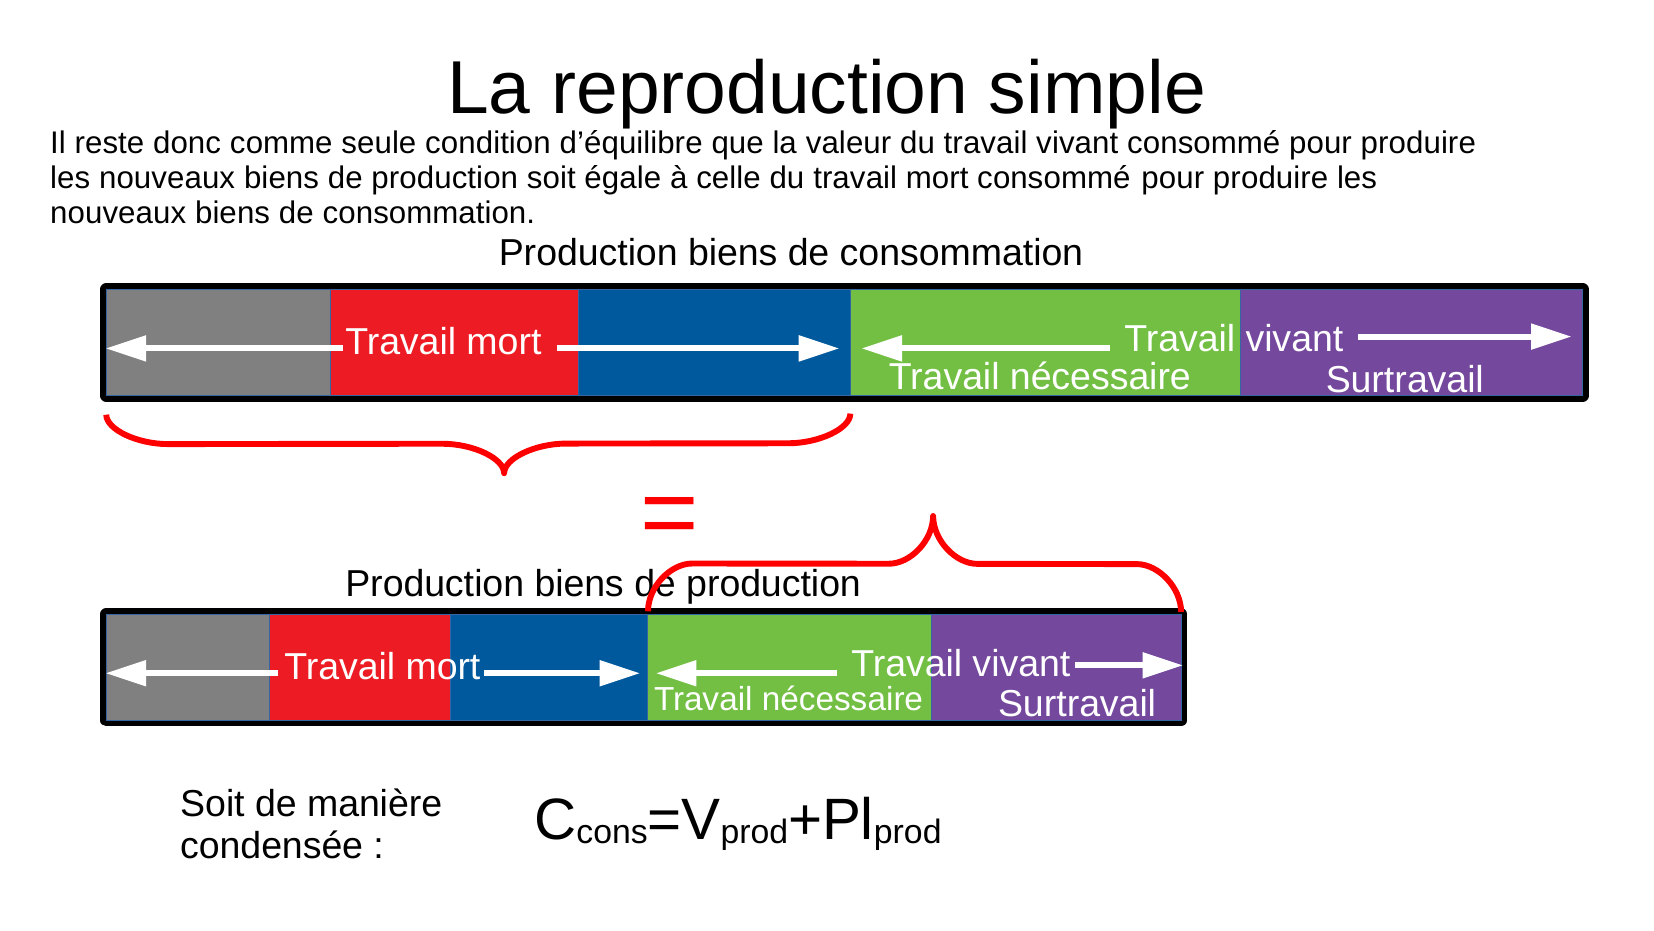

# La reproduction simple
Il reste donc comme seule condition d’équilibre que la valeur du travail vivant consommé pour produire les nouveaux biens de production soit égale à celle du travail mort consommé pour produire les nouveaux biens de consommation.
Production biens de consommation
Travail vivant
Travail mort
Travail nécessaire
Surtravail
=
Production biens de production
Travail vivant
Travail mort
Travail nécessaire
Surtravail
Soit de manière condensée :
Ccons=Vprod+Plprod